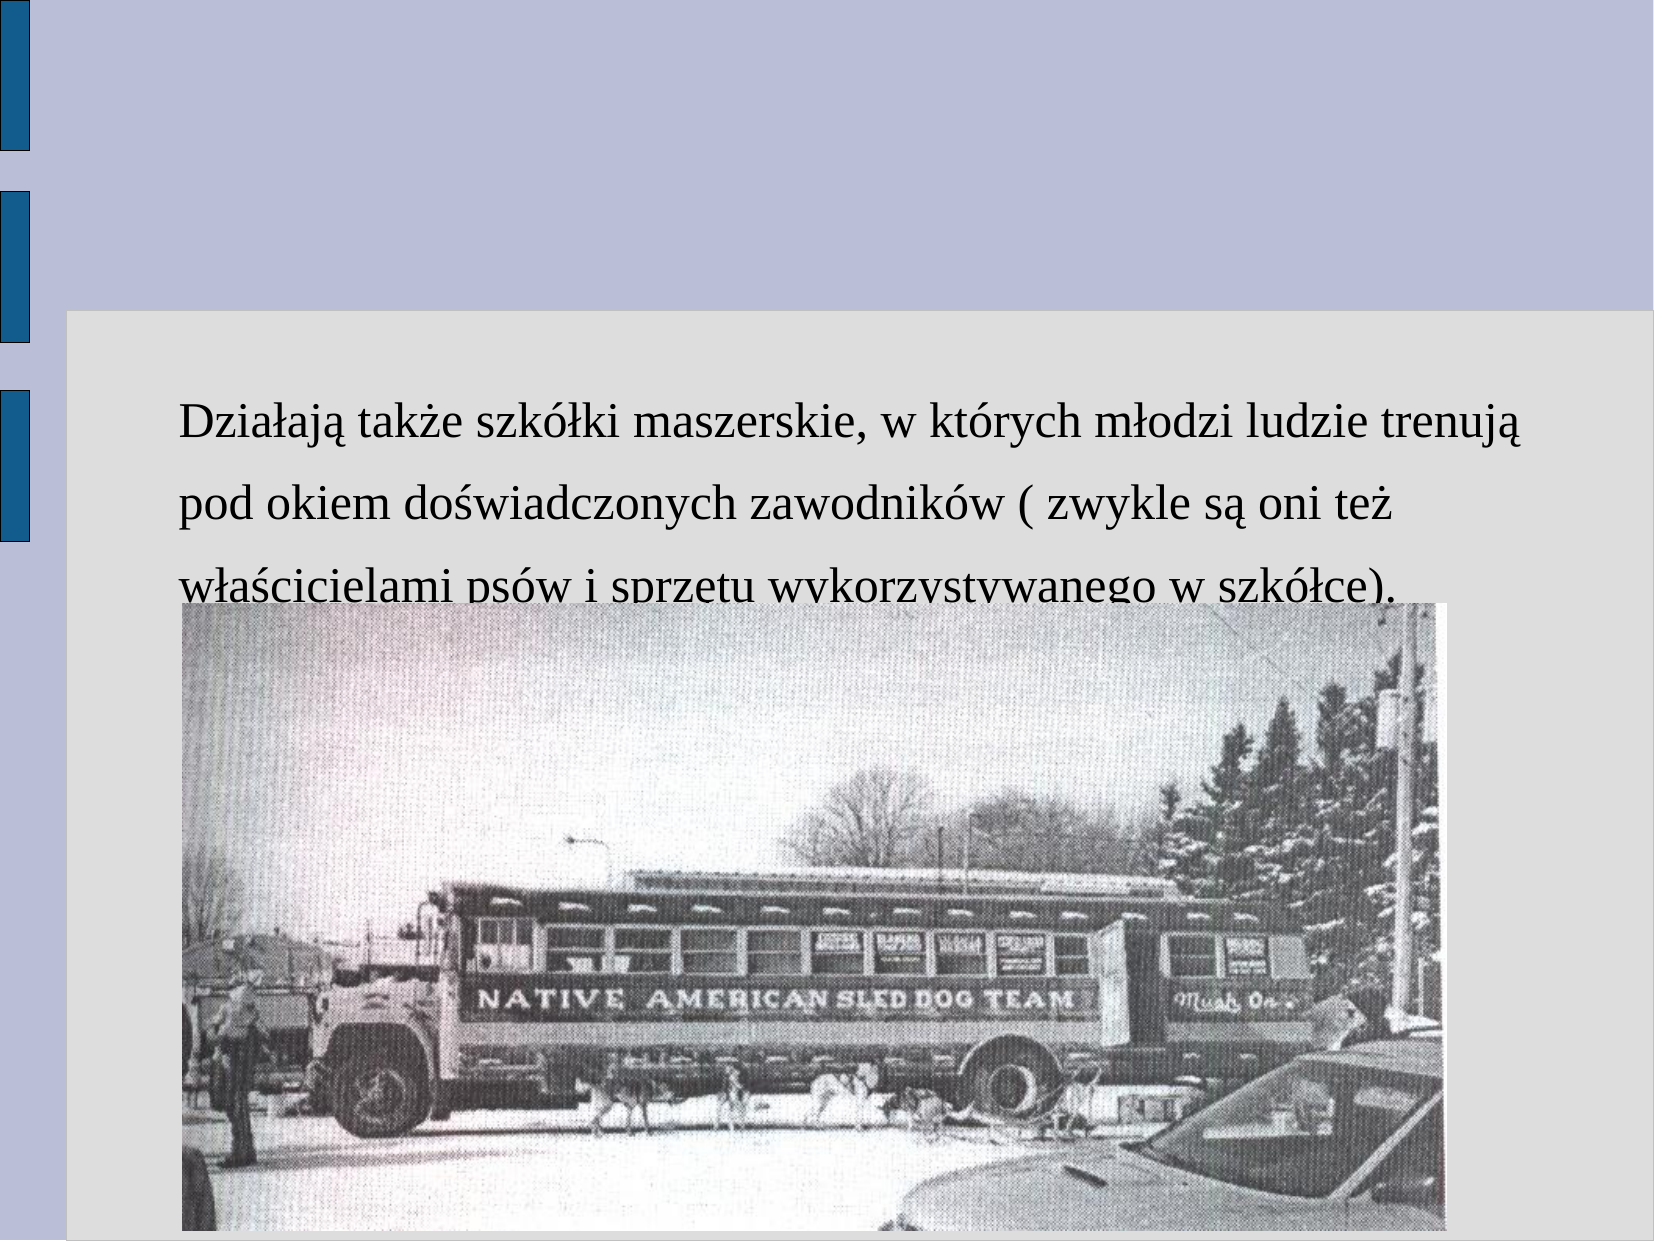

#
Działają także szkółki maszerskie, w których młodzi ludzie trenują pod okiem doświadczonych zawodników ( zwykle są oni też właścicielami psów i sprzętu wykorzystywanego w szkółce).